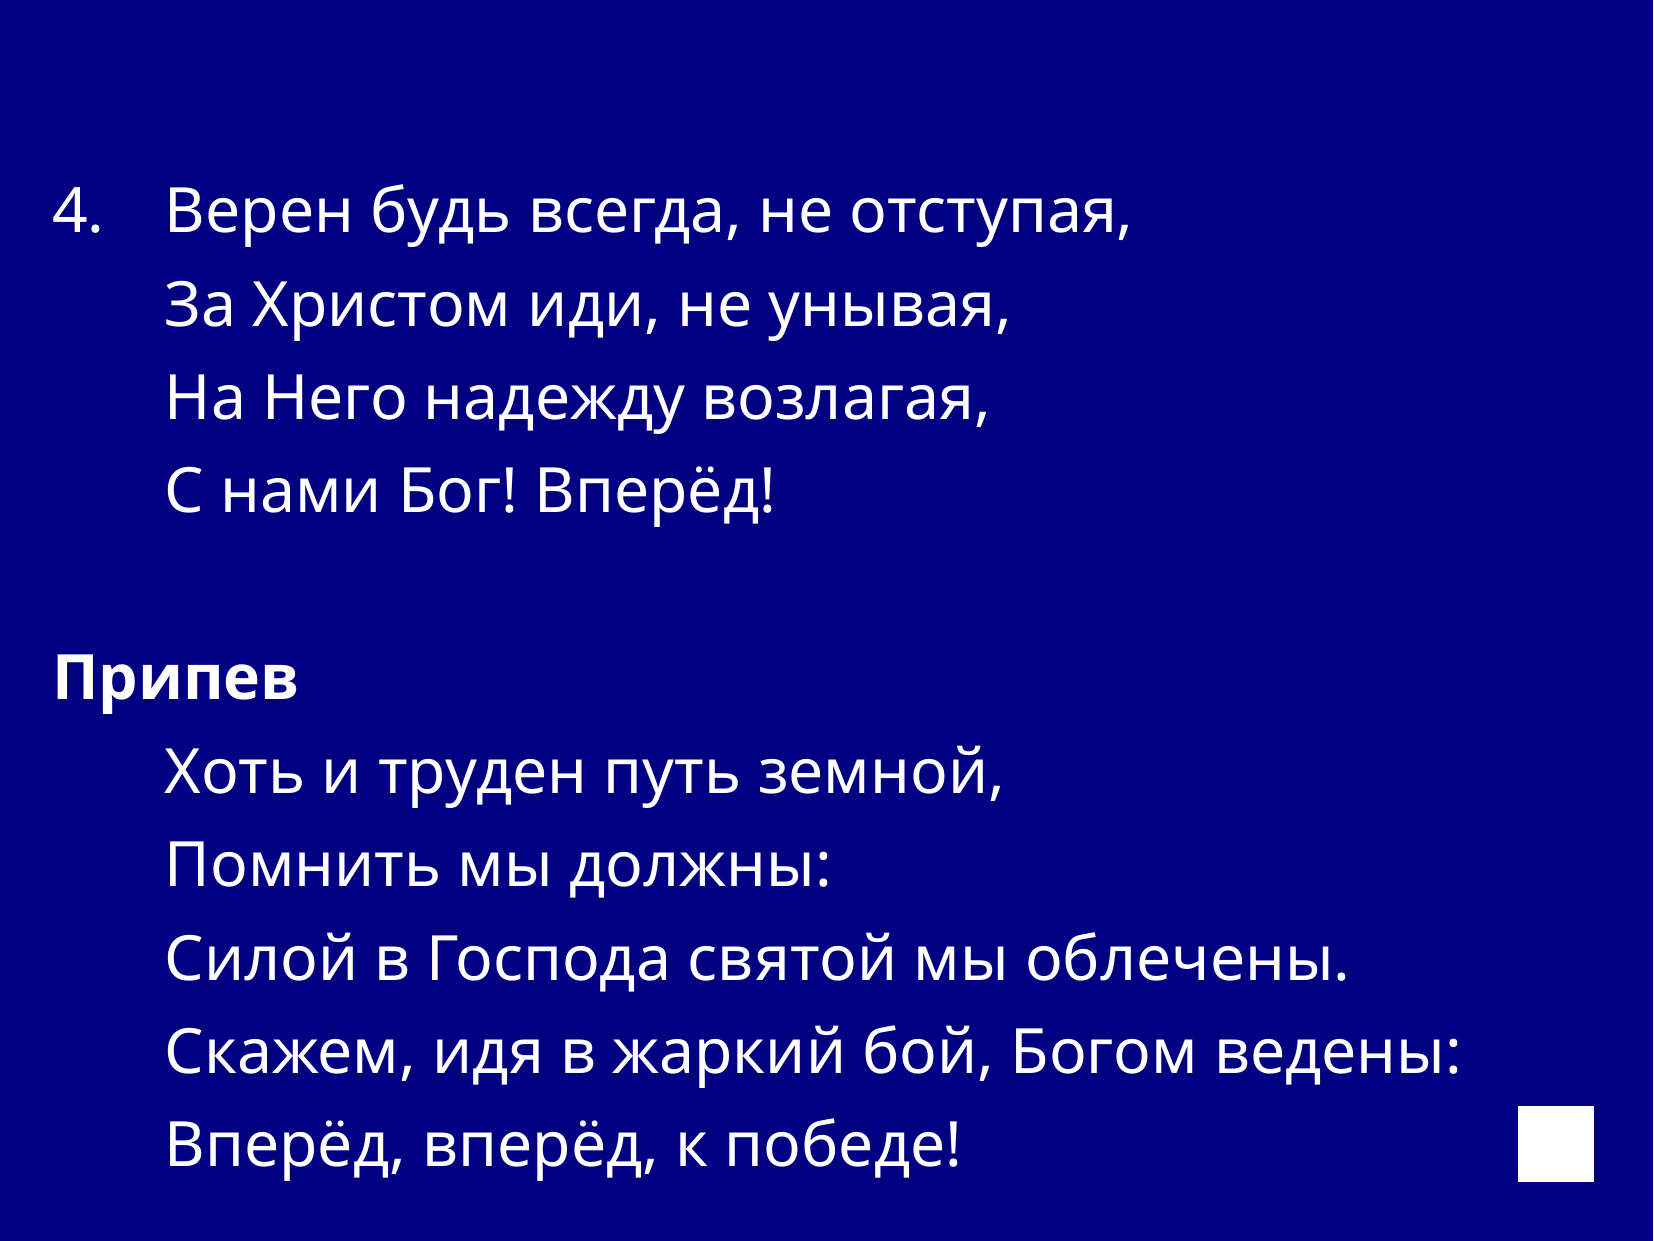

4.	Верен будь всегда, не отступая,
	За Христом иди, не унывая,
	На Него надежду возлагая,
	С нами Бог! Вперёд!
Припев
	Хоть и труден путь земной,
	Помнить мы должны:
	Силой в Господа святой мы облечены.
	Скажем, идя в жаркий бой, Богом ведены:
	Вперёд, вперёд, к победе!